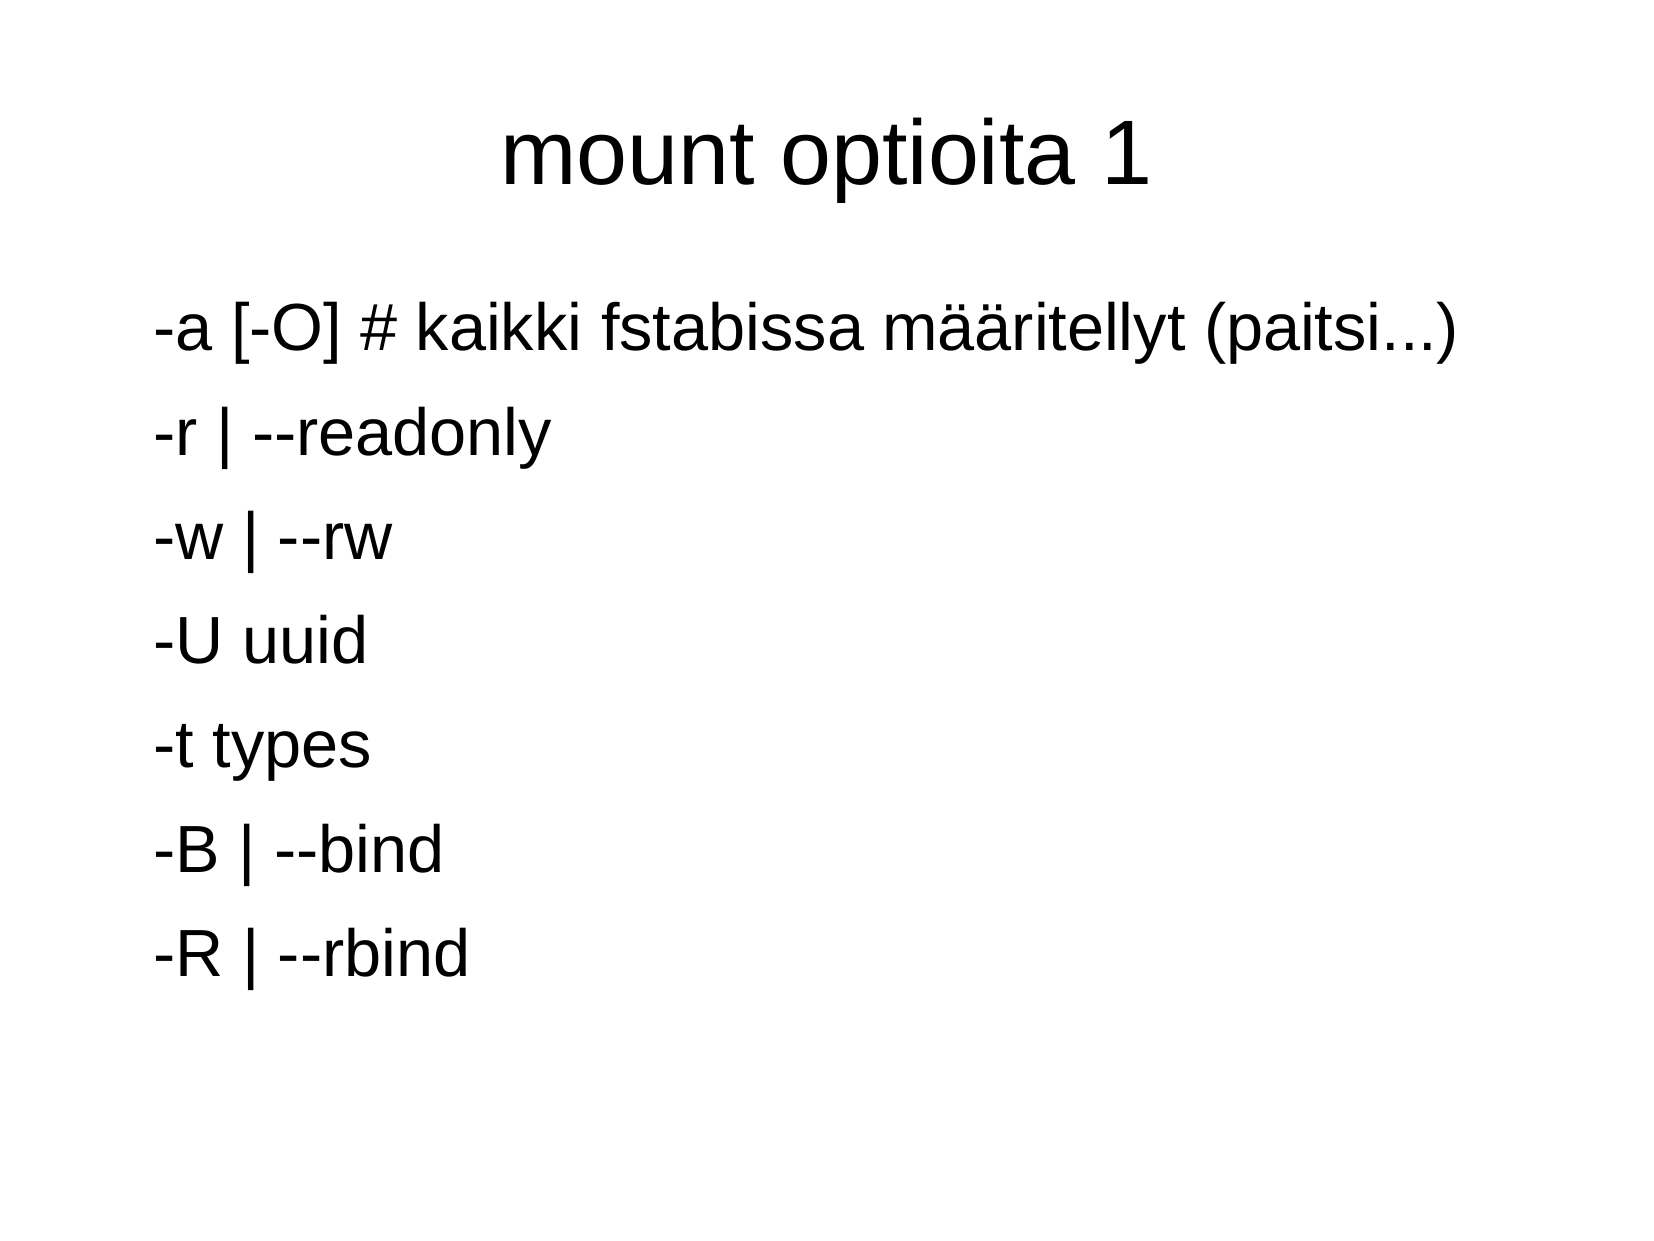

# mount optioita 1
-a [-O] # kaikki fstabissa määritellyt (paitsi...)
-r | --readonly
-w | --rw
-U uuid
-t types
-B | --bind
-R | --rbind